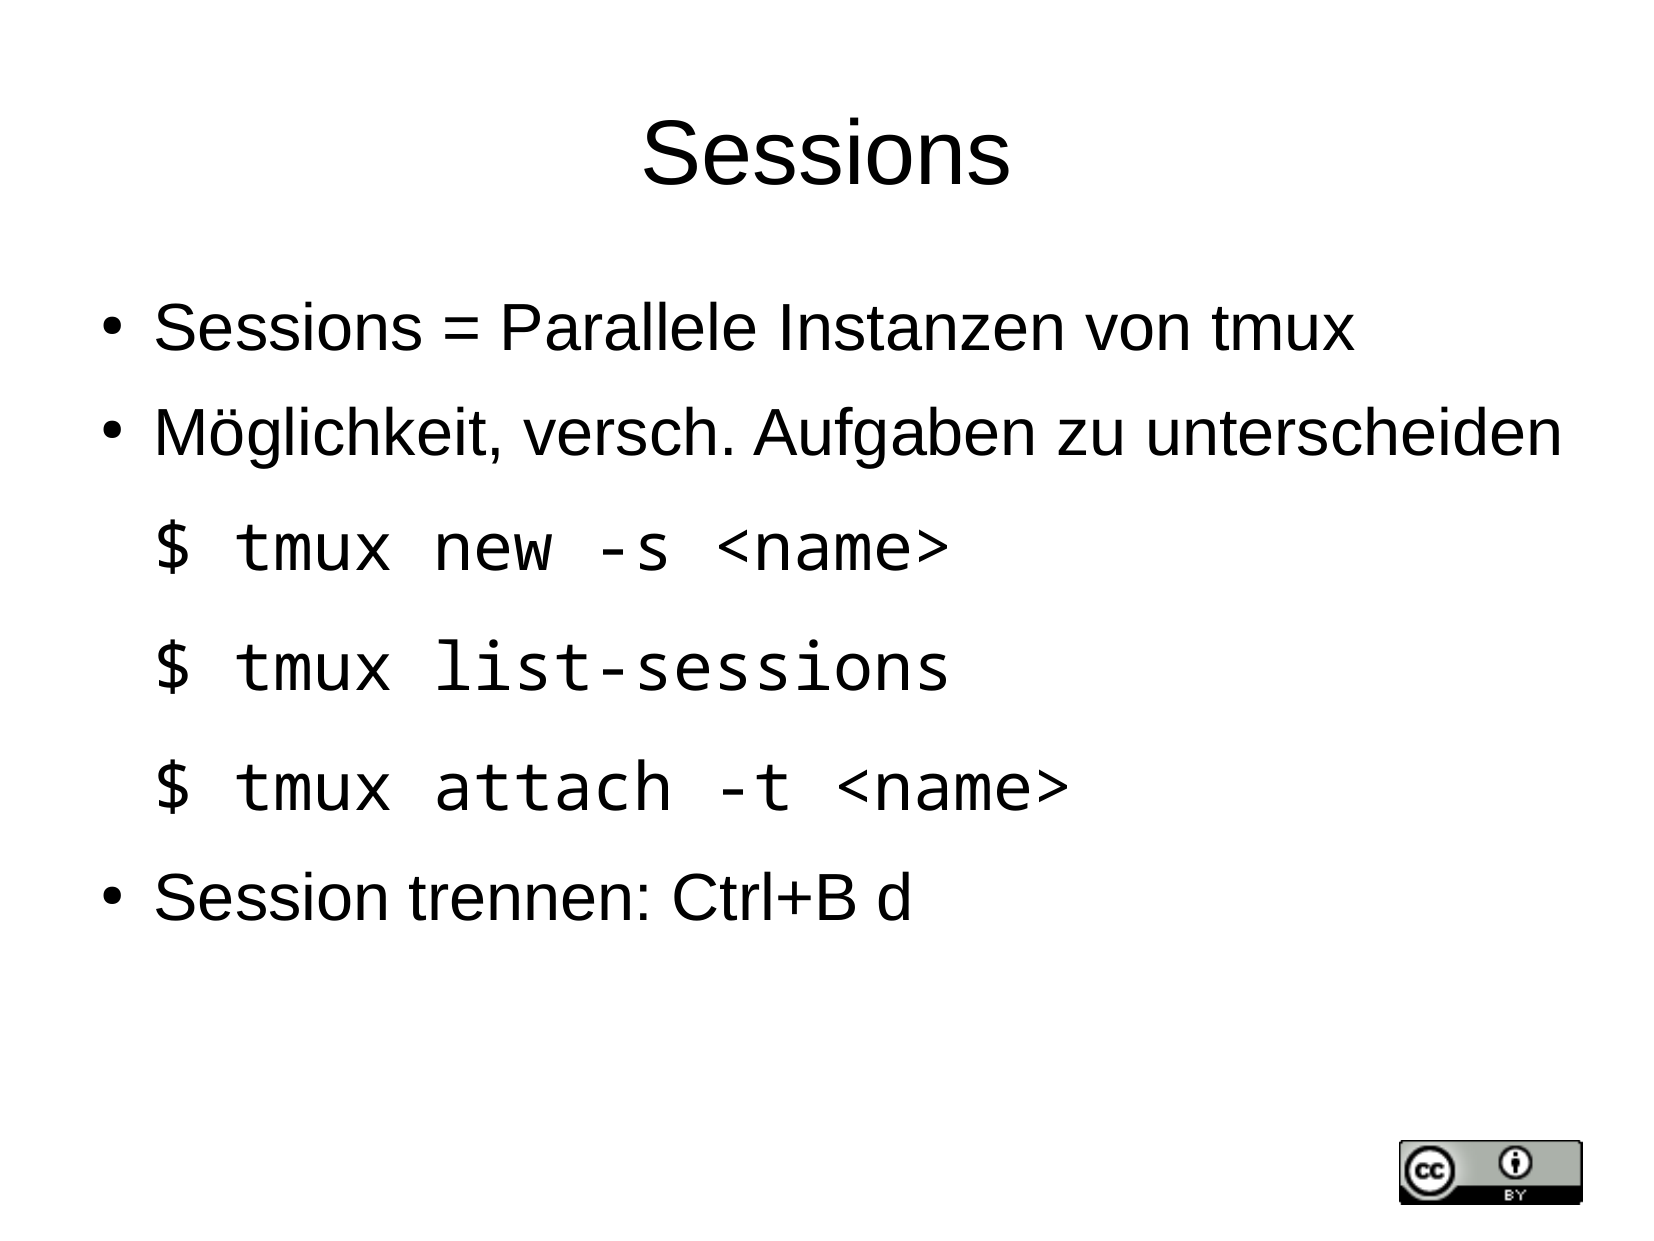

# Sessions
Sessions = Parallele Instanzen von tmux
Möglichkeit, versch. Aufgaben zu unterscheiden
$ tmux new -s <name>
$ tmux list-sessions
$ tmux attach -t <name>
Session trennen: Ctrl+B d